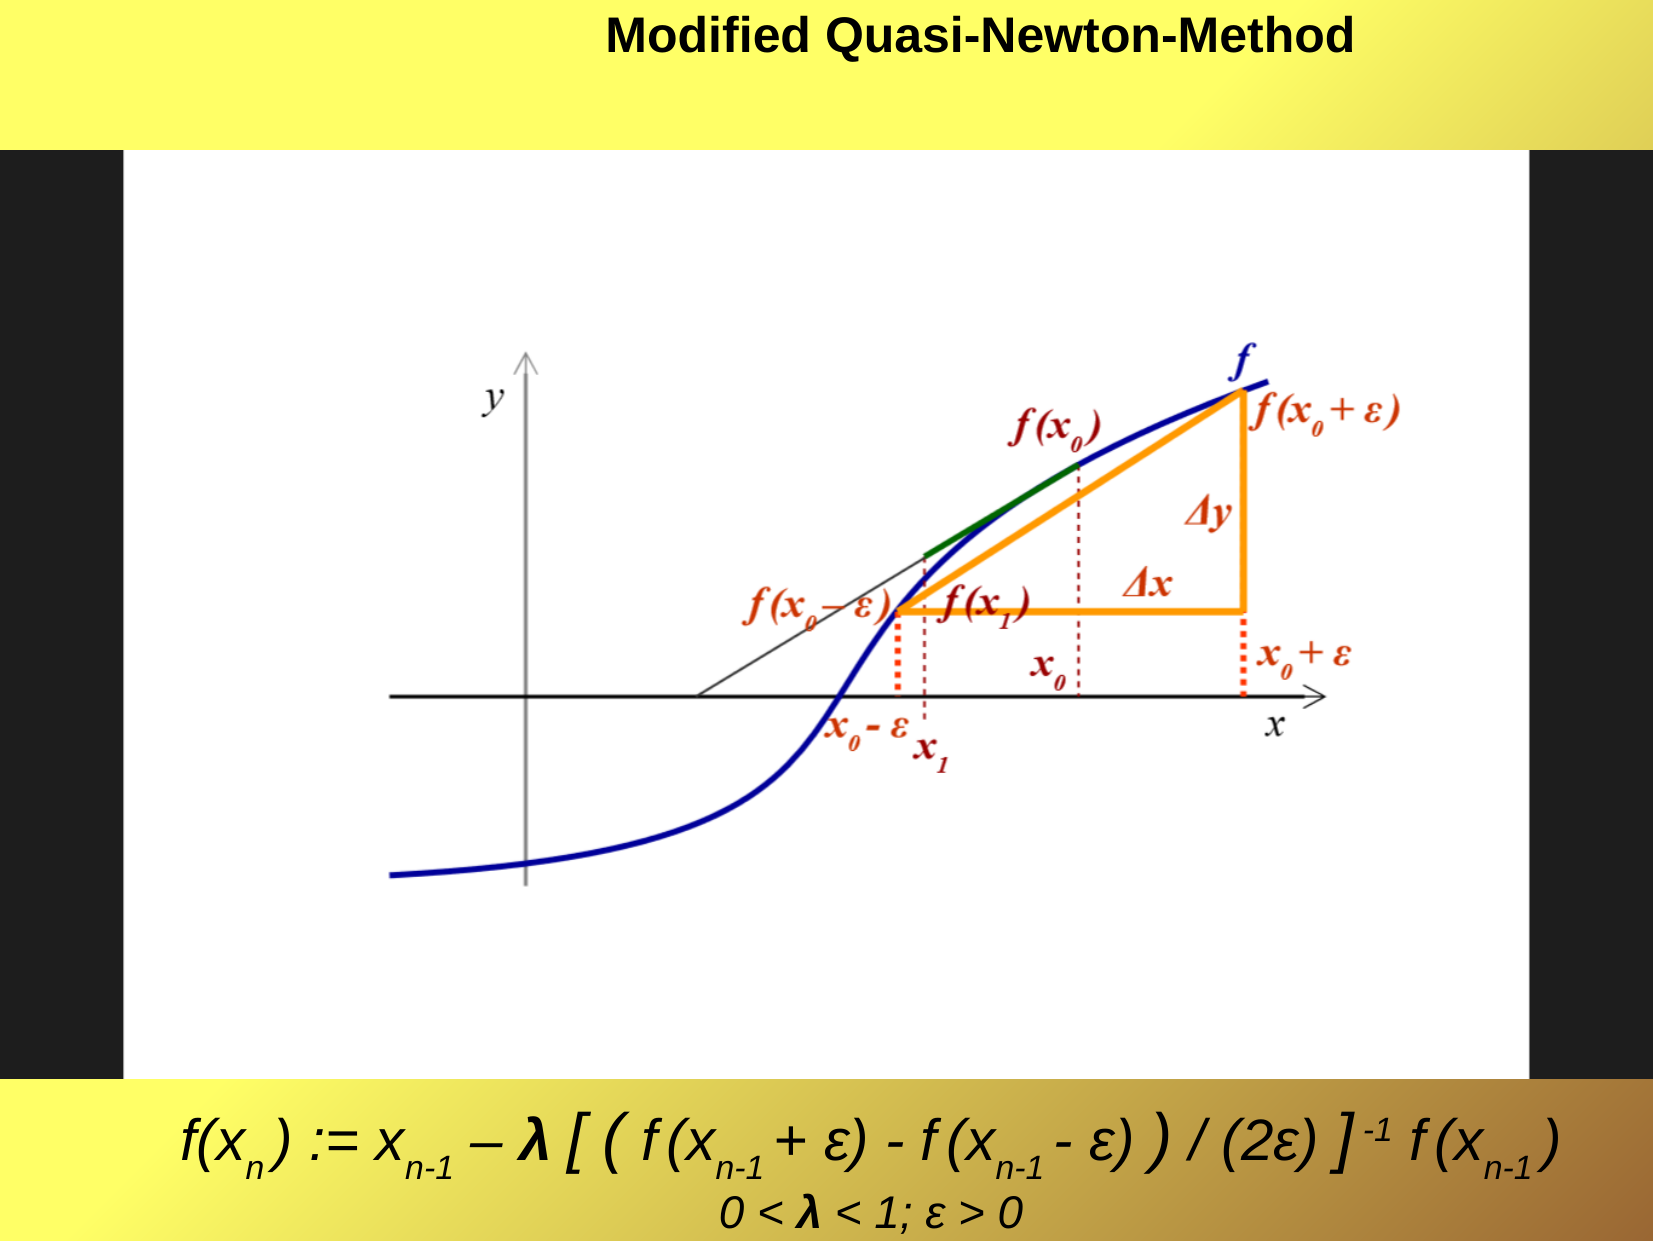

Modified Quasi-Newton-Method
f(xn ) := xn-1 – λ [ ( f (xn-1 + ε) - f (xn-1 - ε) ) / (2ε) ] -1 f (xn-1 )
0 < λ < 1; ε > 0